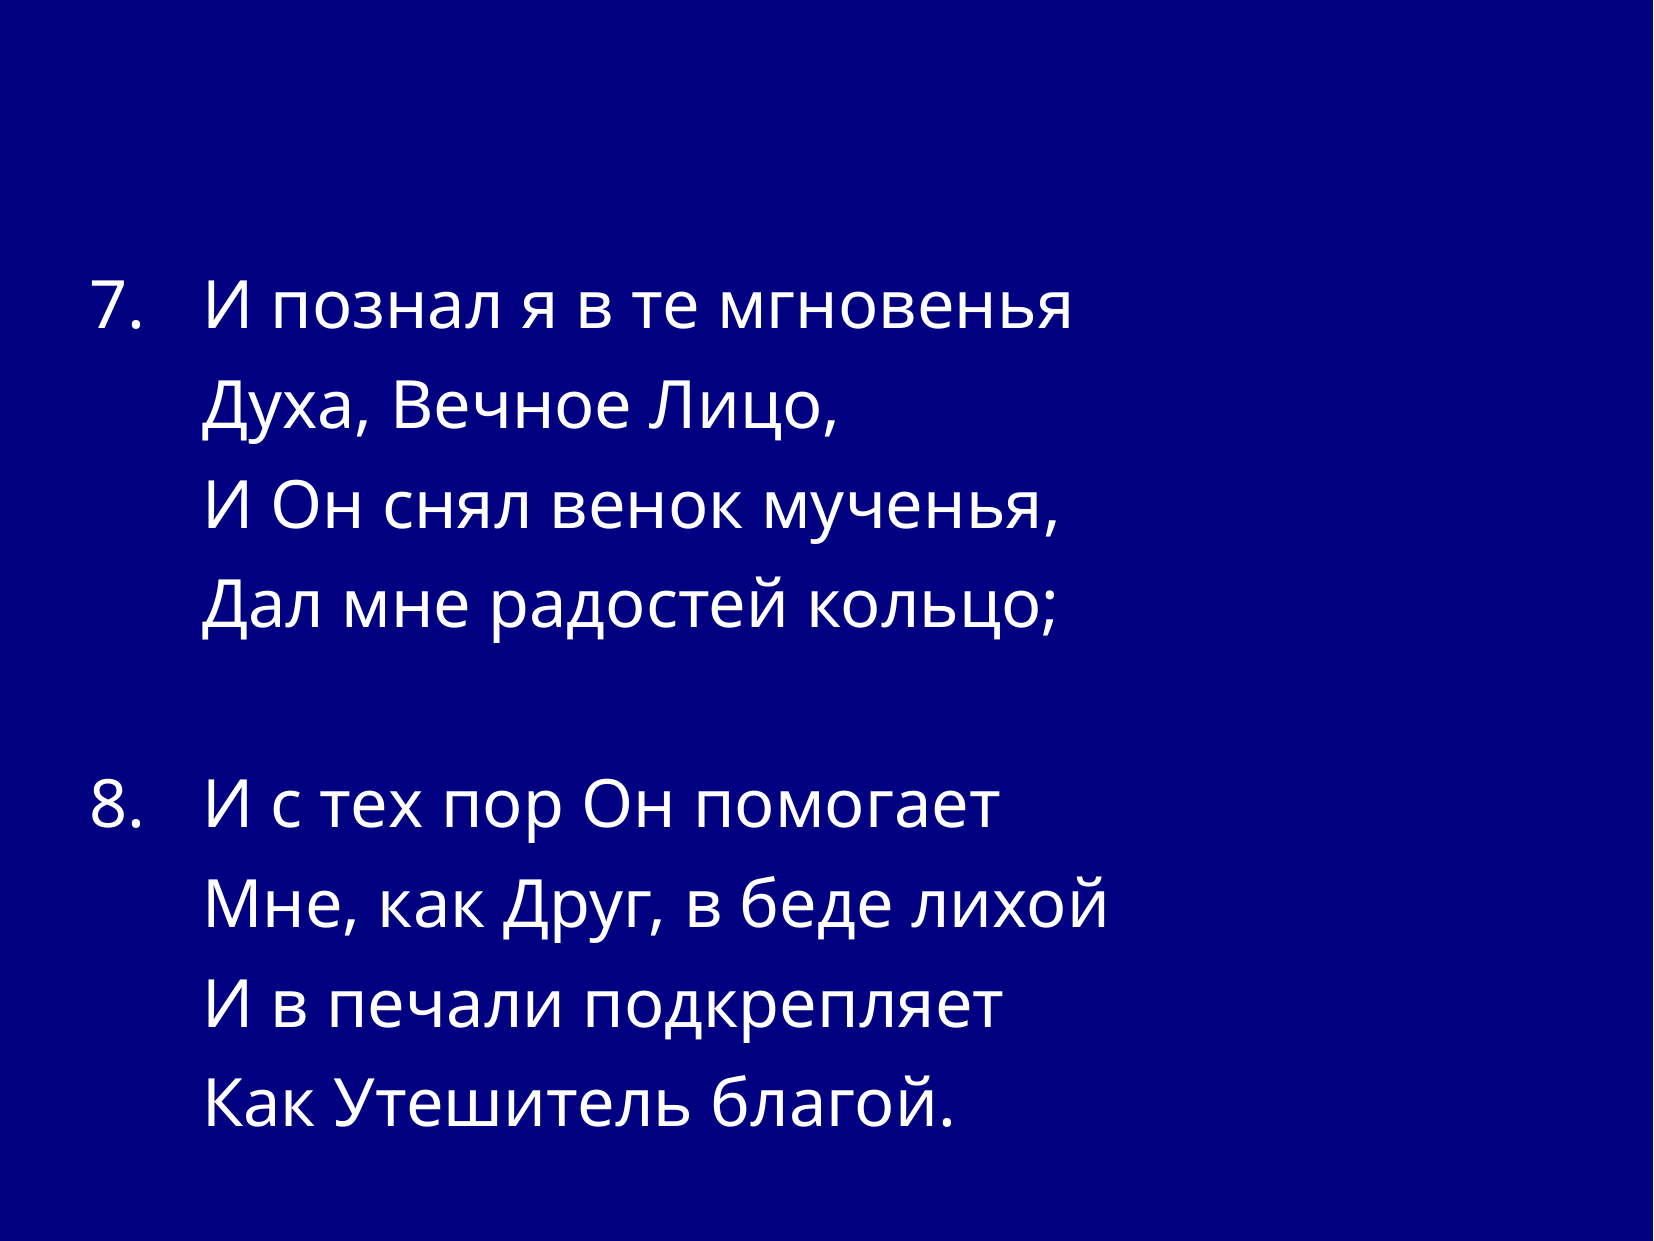

7.	И познал я в те мгновенья
	Духа, Вечное Лицо,
	И Он снял венок мученья,
	Дал мне радостей кольцо;
8.	И с тех пор Он помогает
	Мне, как Друг, в беде лихой
	И в печали подкрепляет
	Как Утешитель благой.